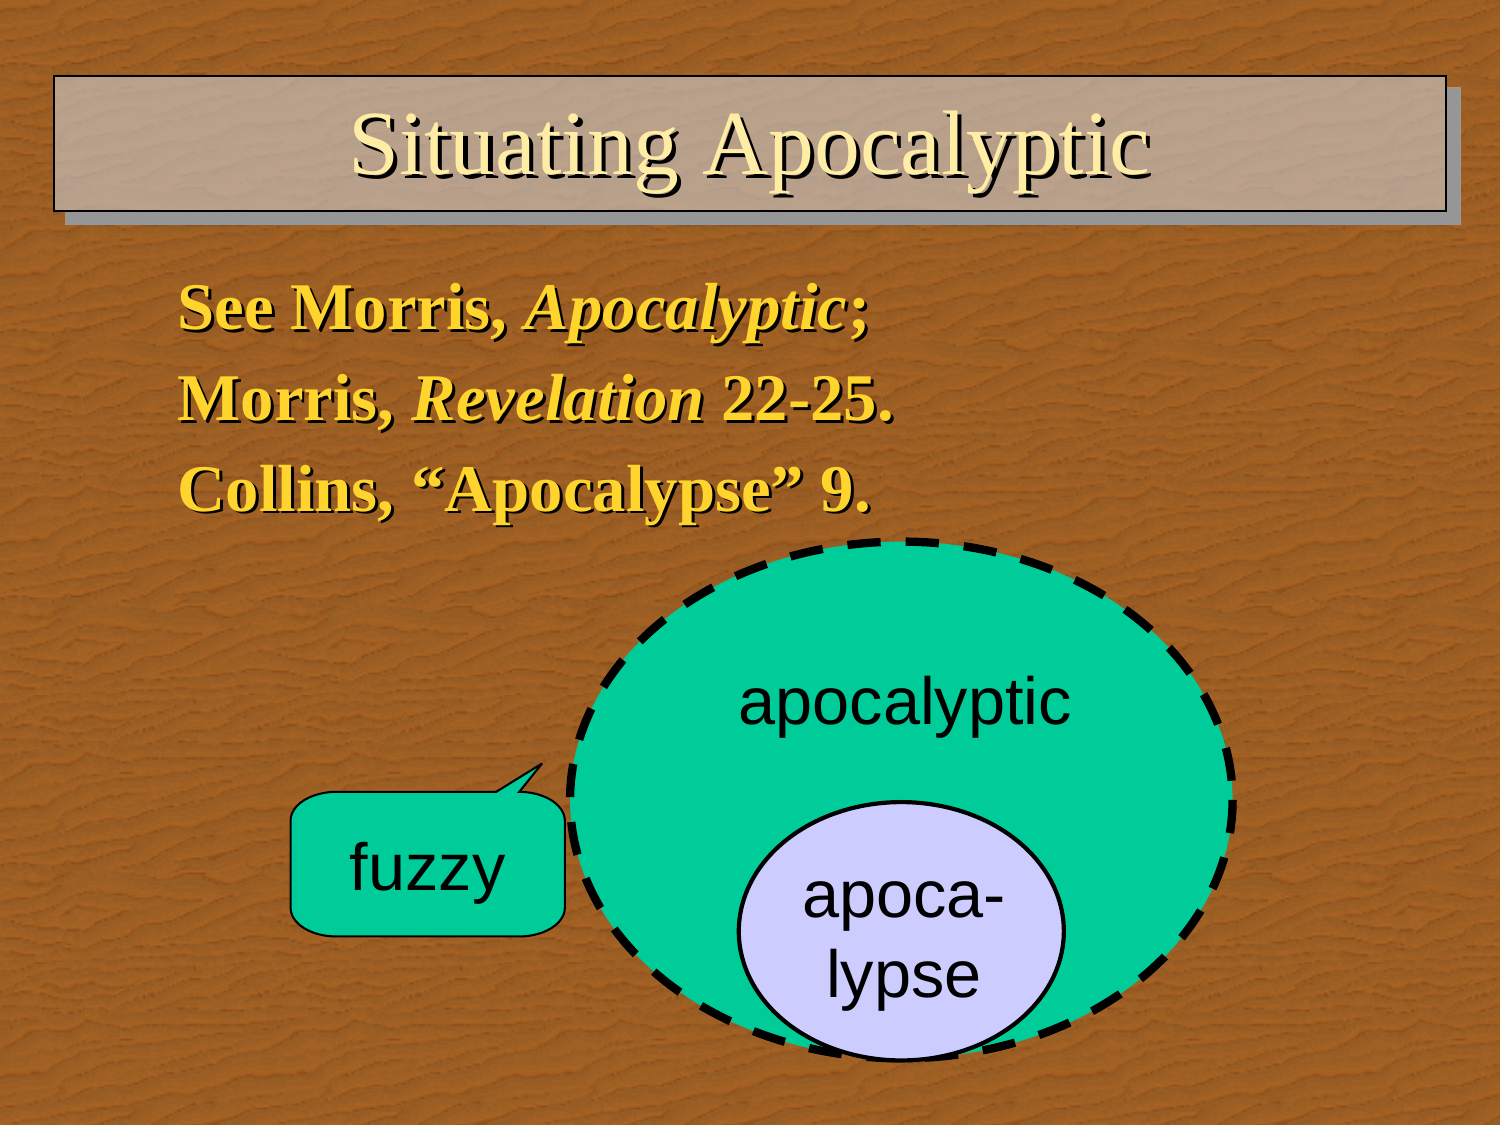

# Situating Apocalyptic
See Morris, Apocalyptic;
Morris, Revelation 22-25.
Collins, “Apocalypse” 9.
apocalyptic
fuzzy
apoca-
lypse